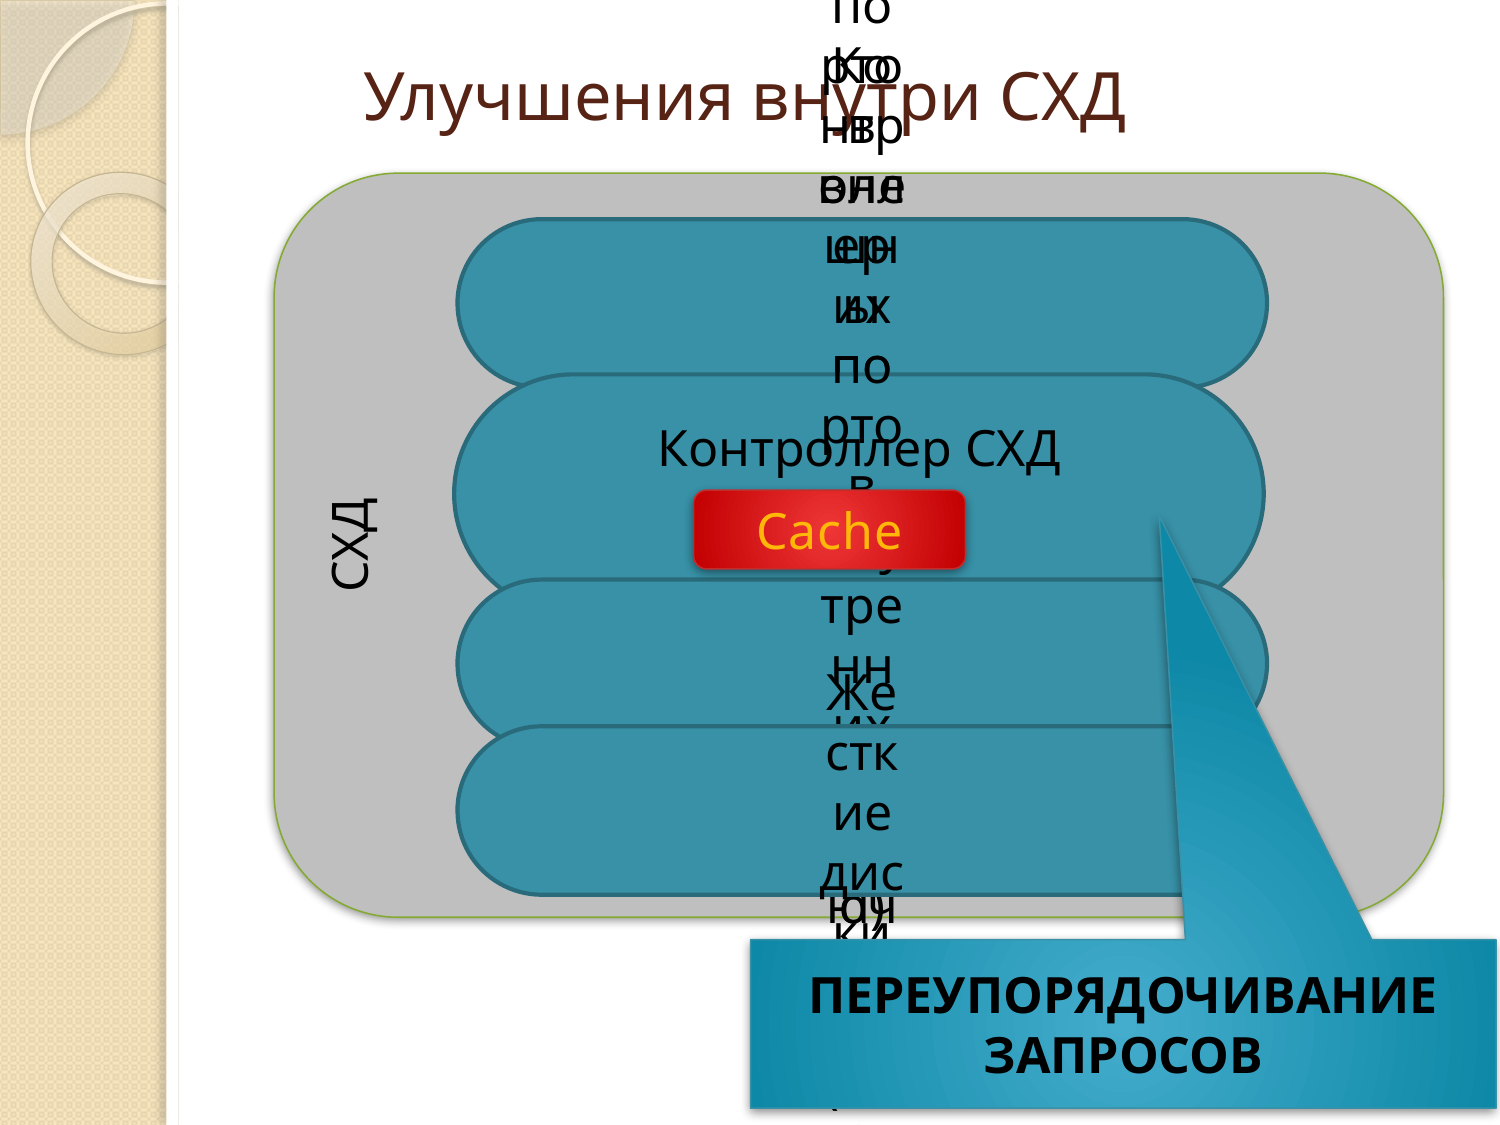

# Улучшения внутри СХД
Контроллеры портов внешних подключений (Front-end)
СХД
Контроллеры портов внутренних подключений (Back-end)
Контроллер СХД
Жесткие диски
Cache
Переупорядочивание запросов